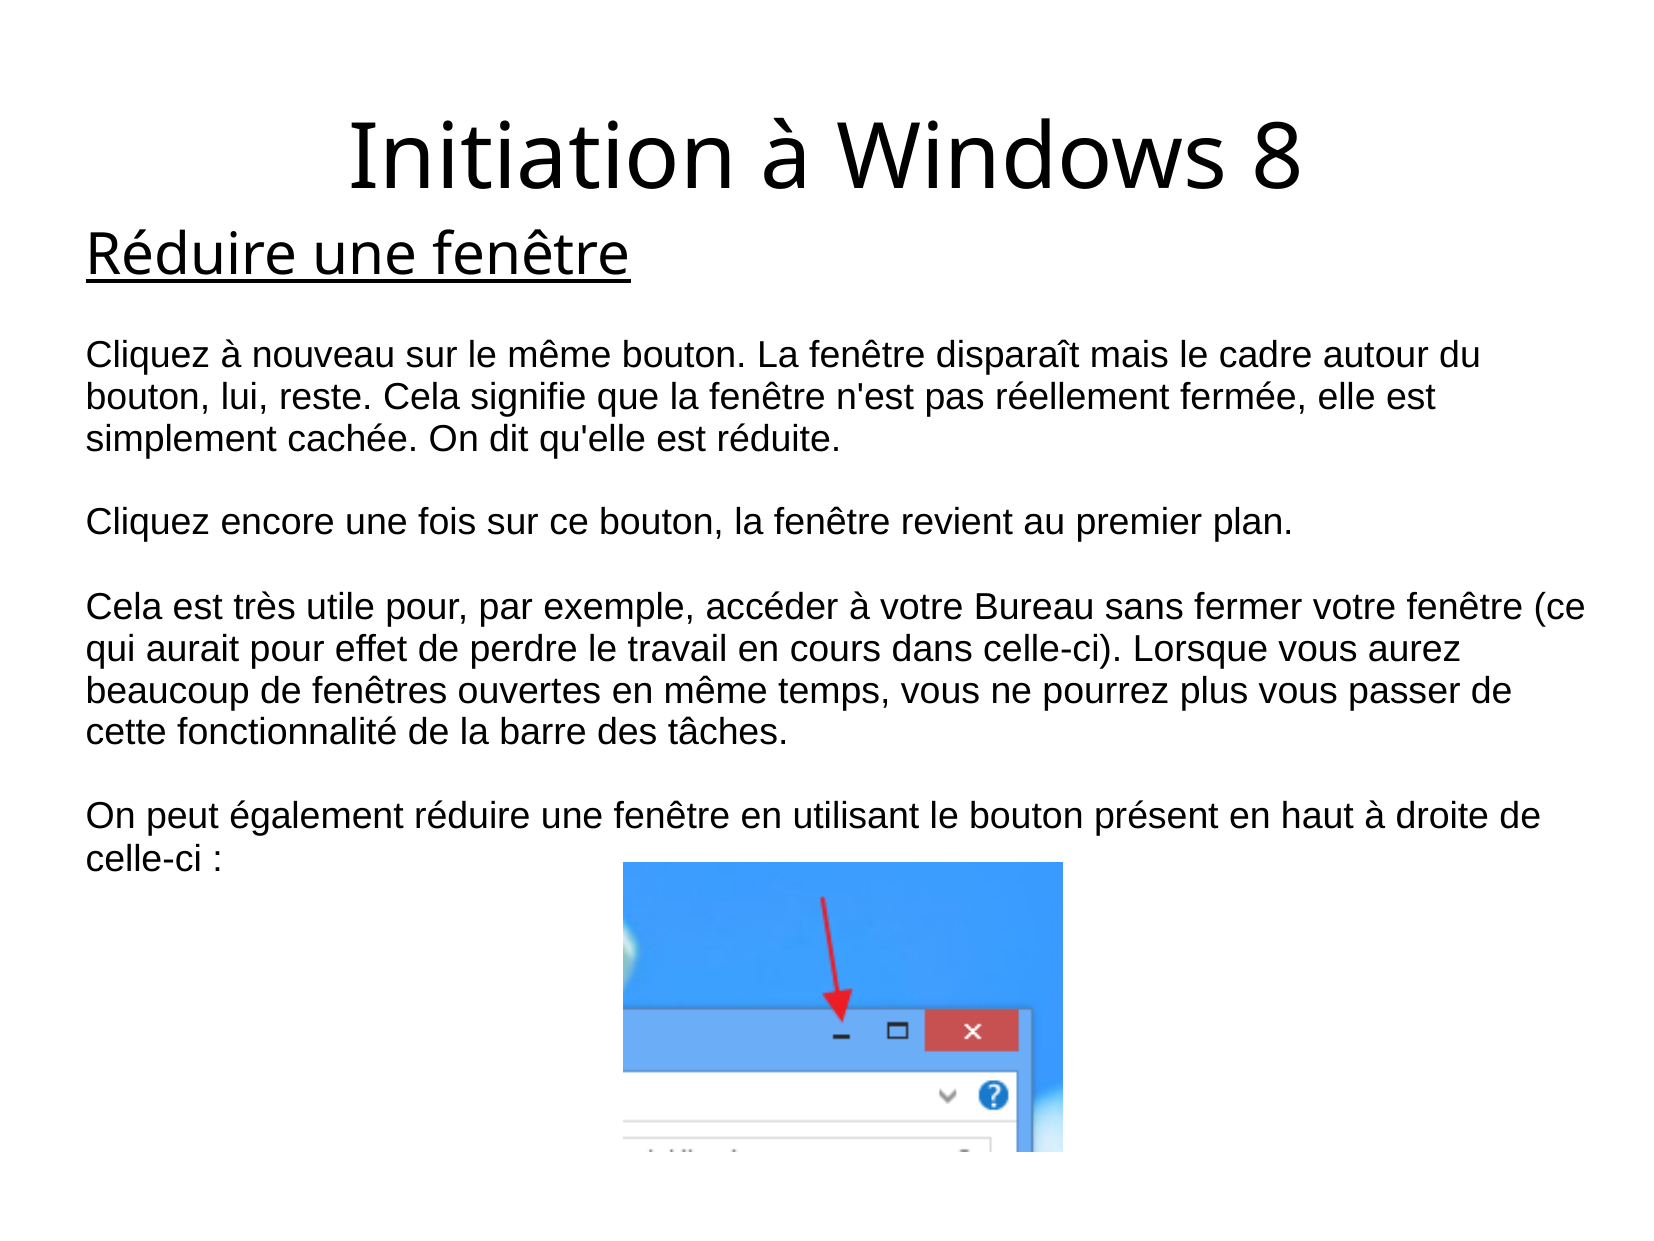

# Initiation à Windows 8
Réduire une fenêtre
Cliquez à nouveau sur le même bouton. La fenêtre disparaît mais le cadre autour du bouton, lui, reste. Cela signifie que la fenêtre n'est pas réellement fermée, elle est simplement cachée. On dit qu'elle est réduite.
Cliquez encore une fois sur ce bouton, la fenêtre revient au premier plan.
Cela est très utile pour, par exemple, accéder à votre Bureau sans fermer votre fenêtre (ce qui aurait pour effet de perdre le travail en cours dans celle-ci). Lorsque vous aurez beaucoup de fenêtres ouvertes en même temps, vous ne pourrez plus vous passer de cette fonctionnalité de la barre des tâches.
On peut également réduire une fenêtre en utilisant le bouton présent en haut à droite de celle-ci :